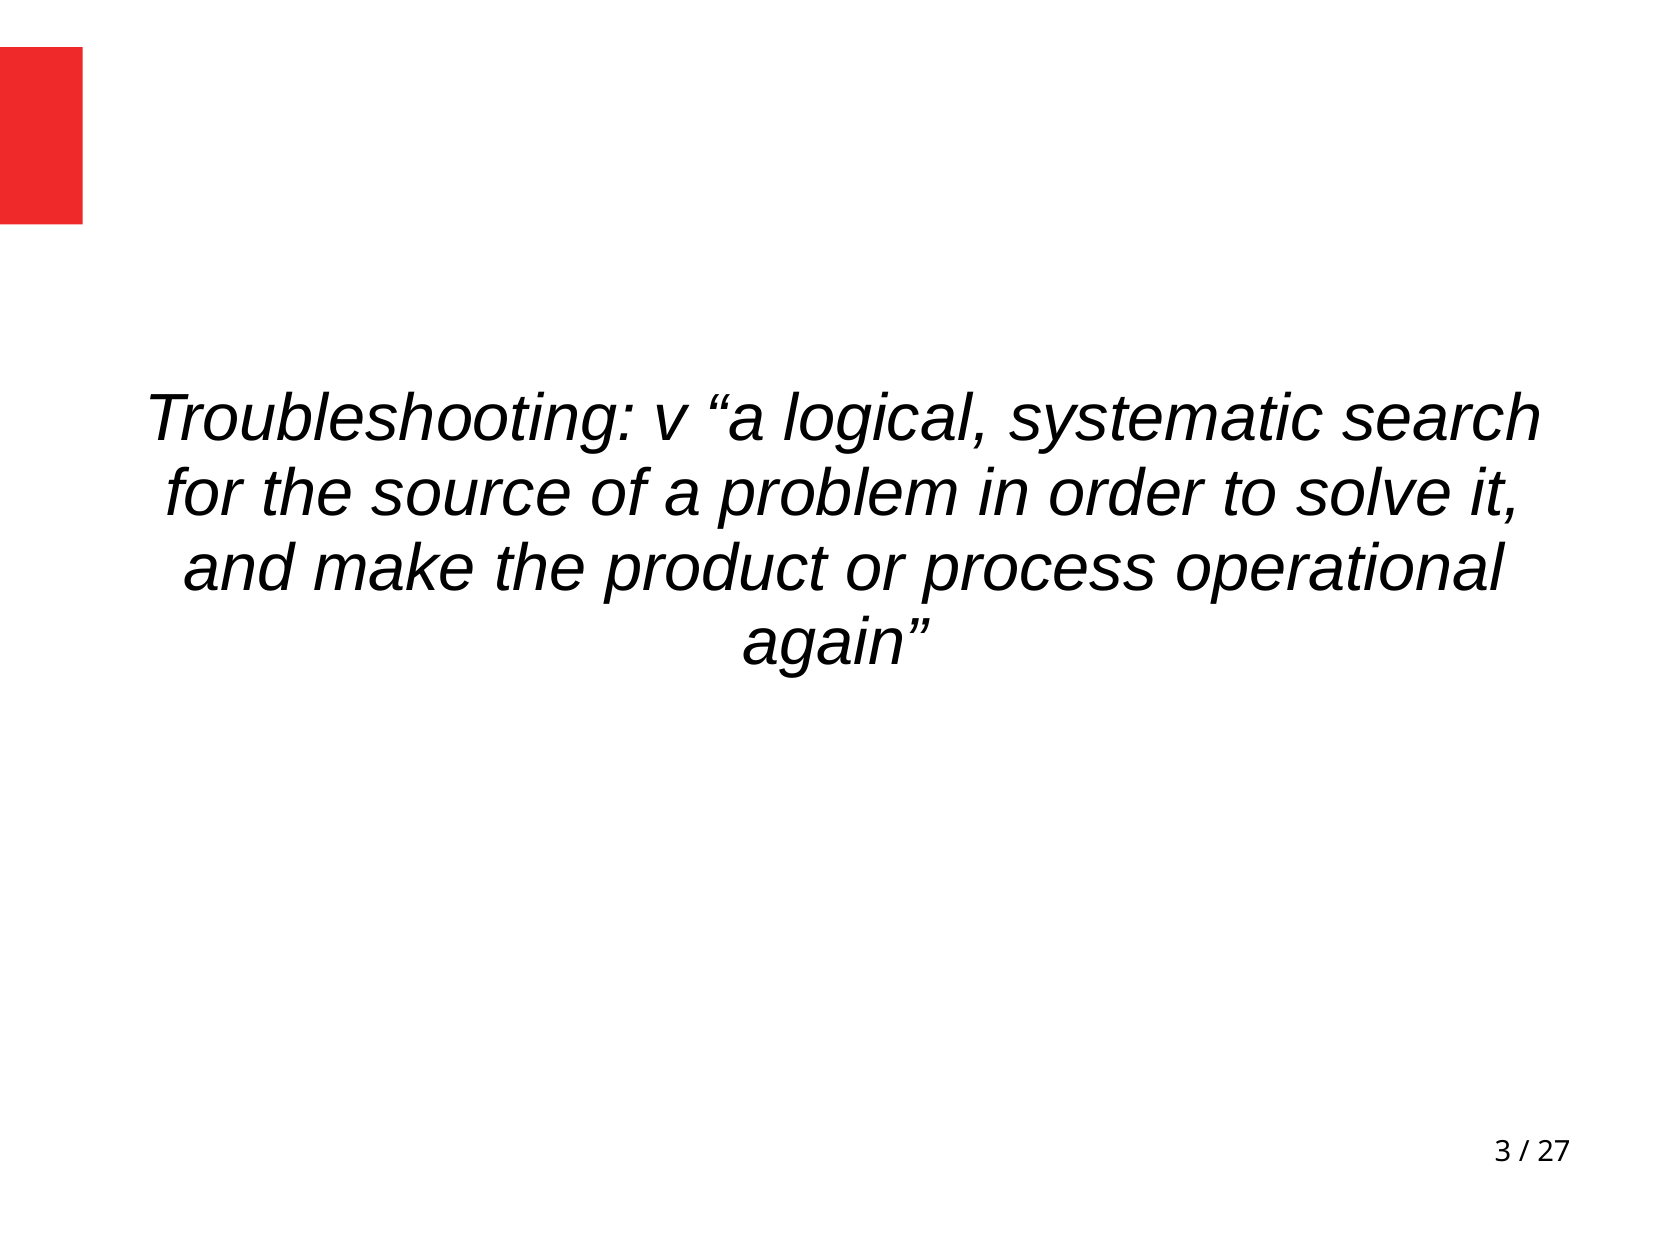

# Troubleshooting: v “a logical, systematic search for the source of a problem in order to solve it, and make the product or process operational again”
3